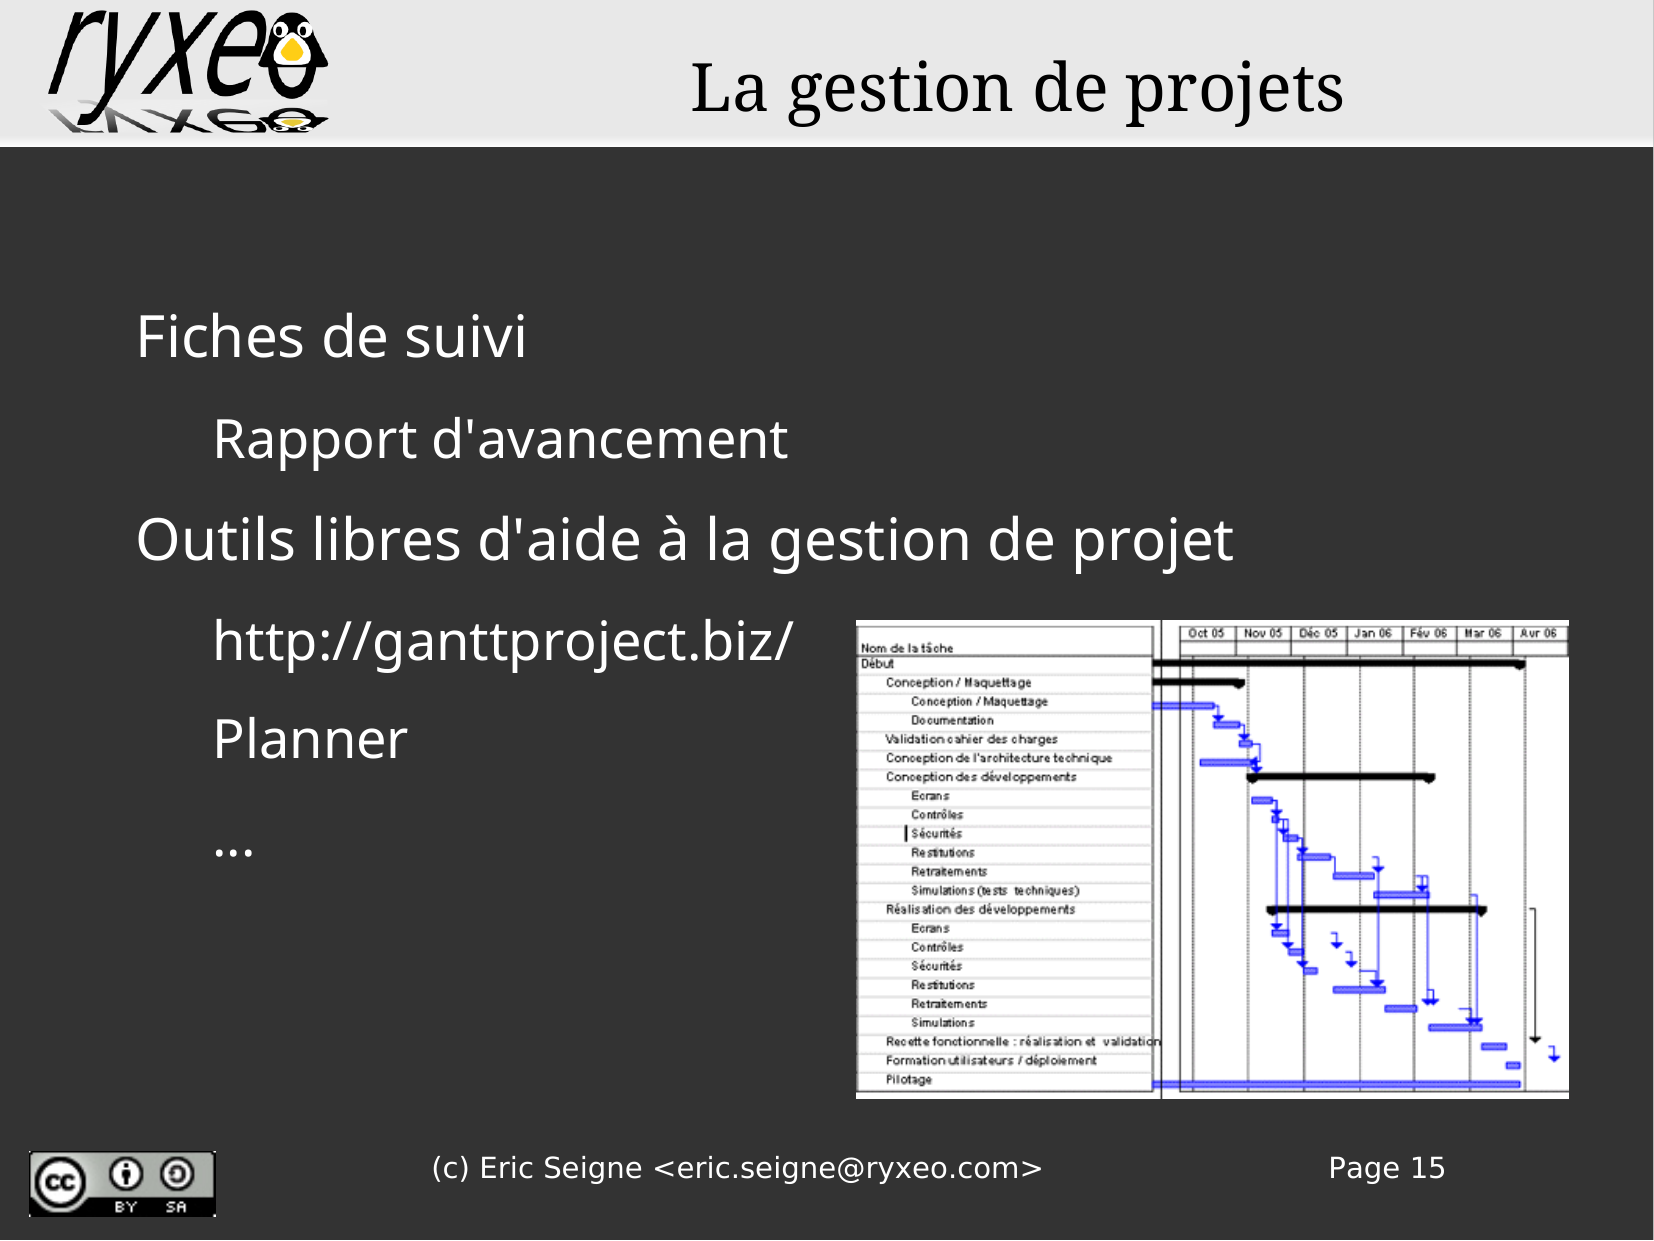

# La gestion de projets
Fiches de suivi
Rapport d'avancement
Outils libres d'aide à la gestion de projet
http://ganttproject.biz/
Planner
...
Toto le héro
15